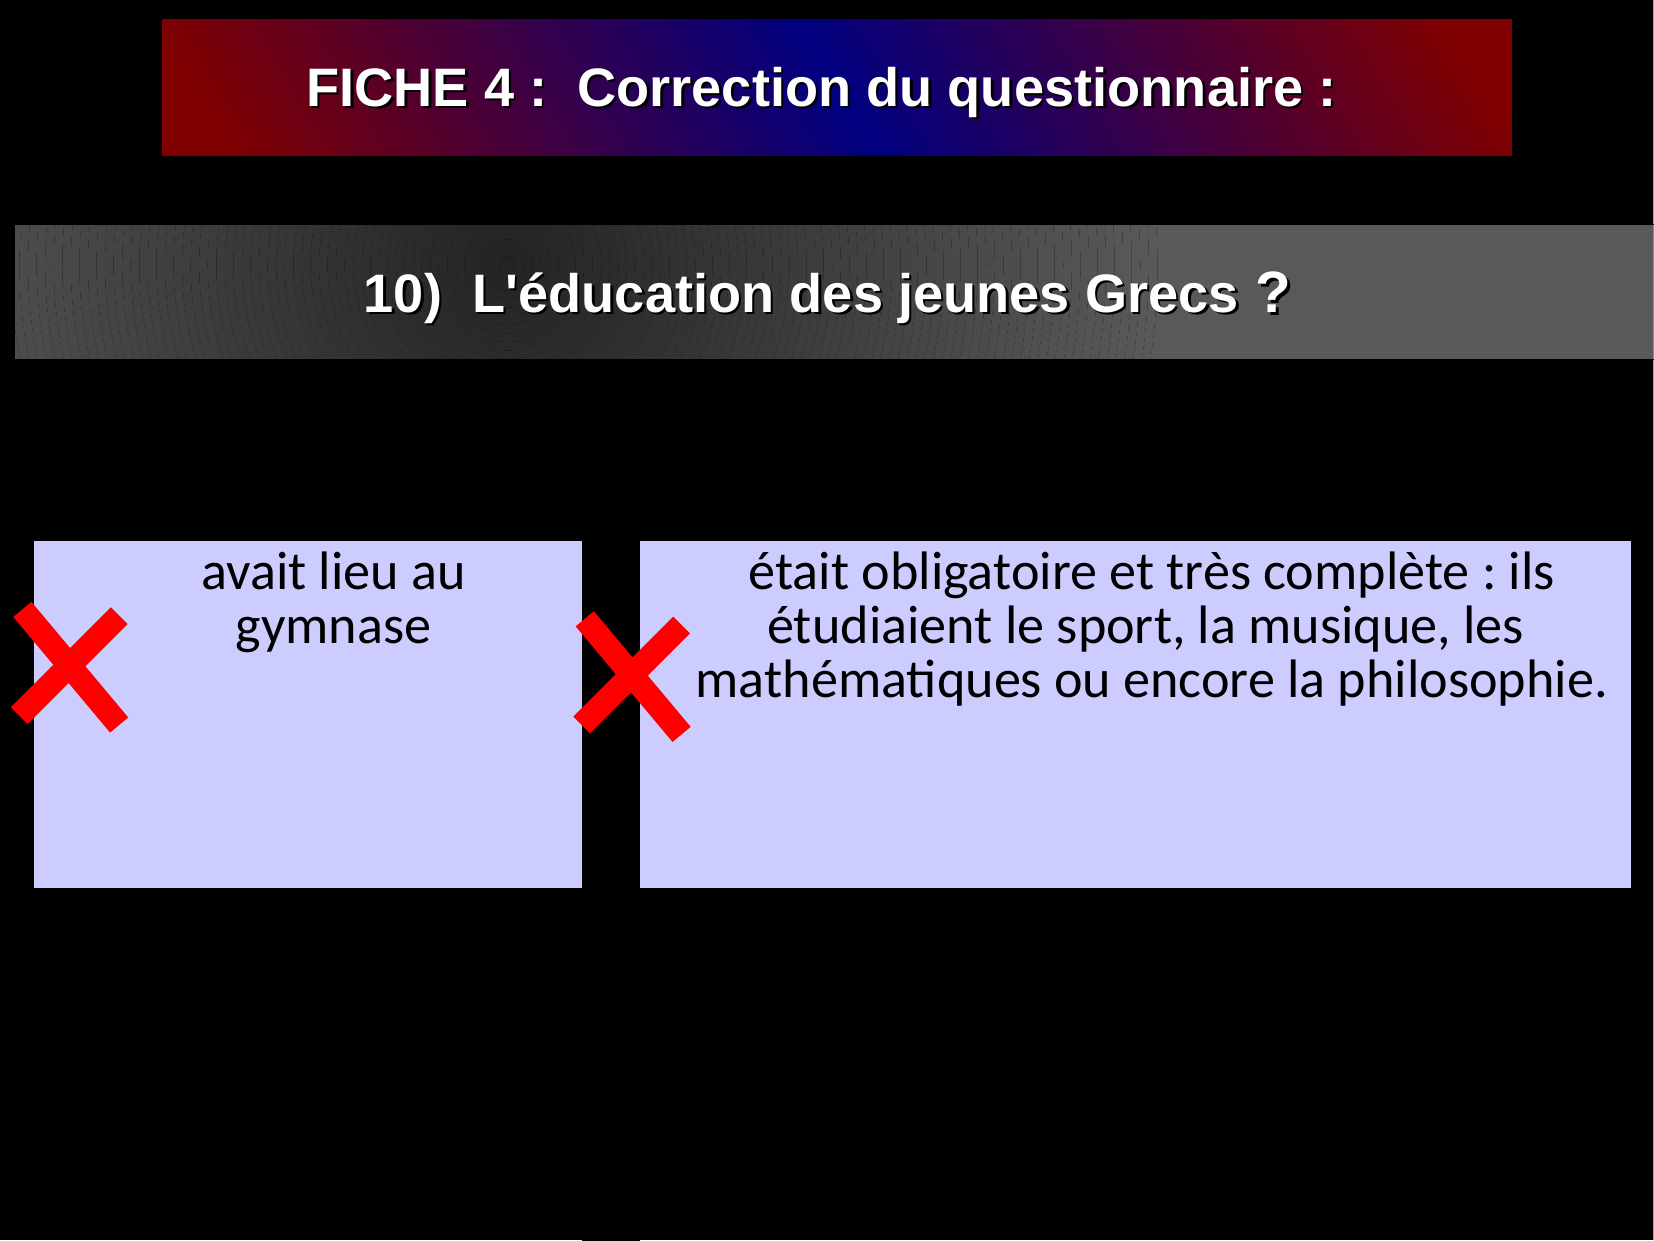

FICHE 4 : Correction du questionnaire :
 10) L'éducation des jeunes Grecs ?
| | avait lieu au gymnase | | | était obligatoire et très complète : ils étudiaient le sport, la musique, les mathématiques ou encore la philosophie. |
| --- | --- | --- | --- | --- |